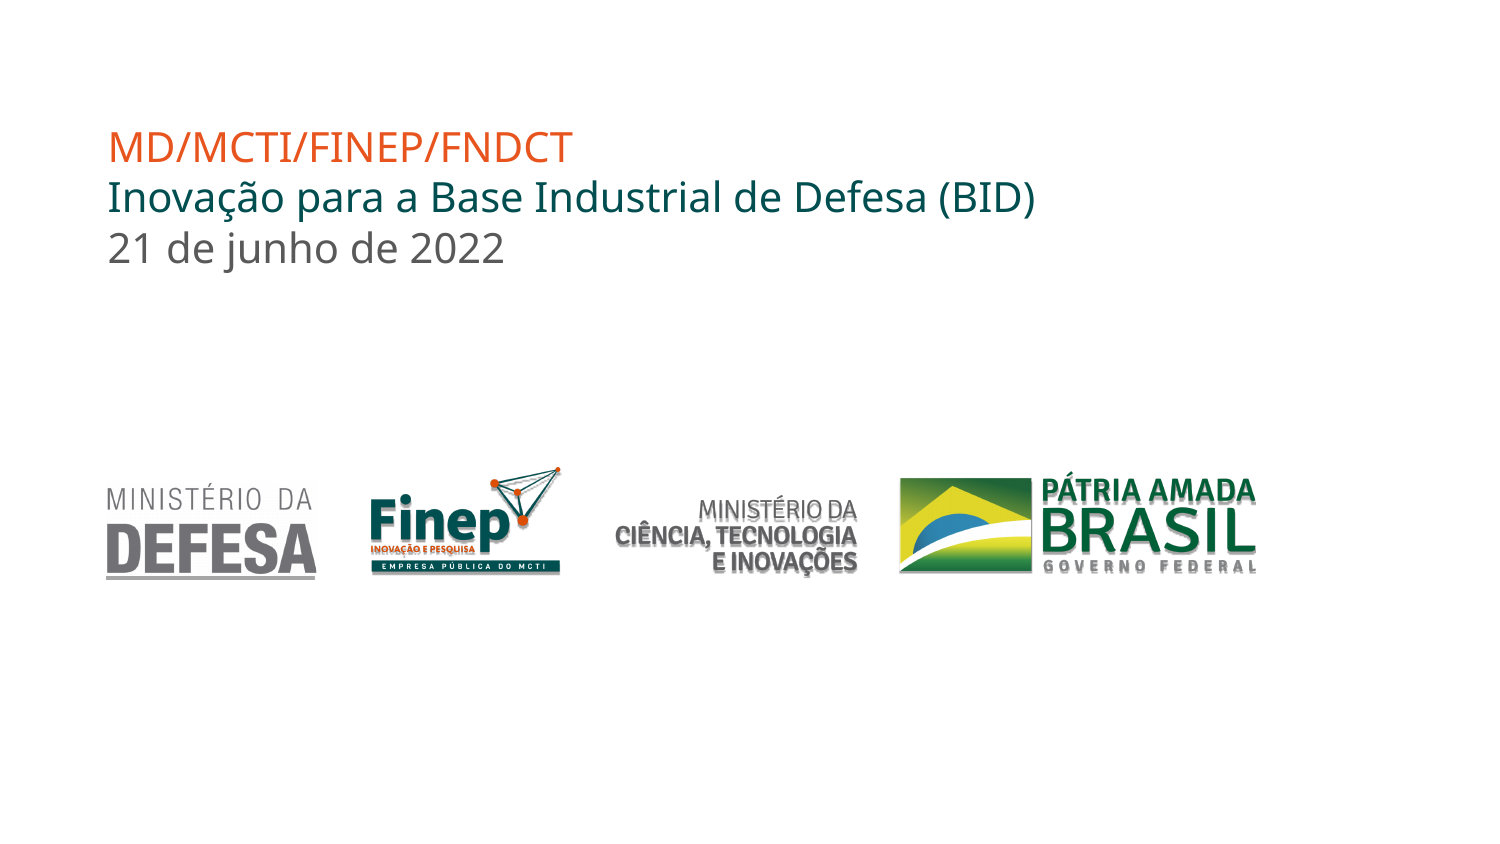

MD/MCTI/FINEP/FNDCT
Inovação para a Base Industrial de Defesa (BID)
21 de junho de 2022